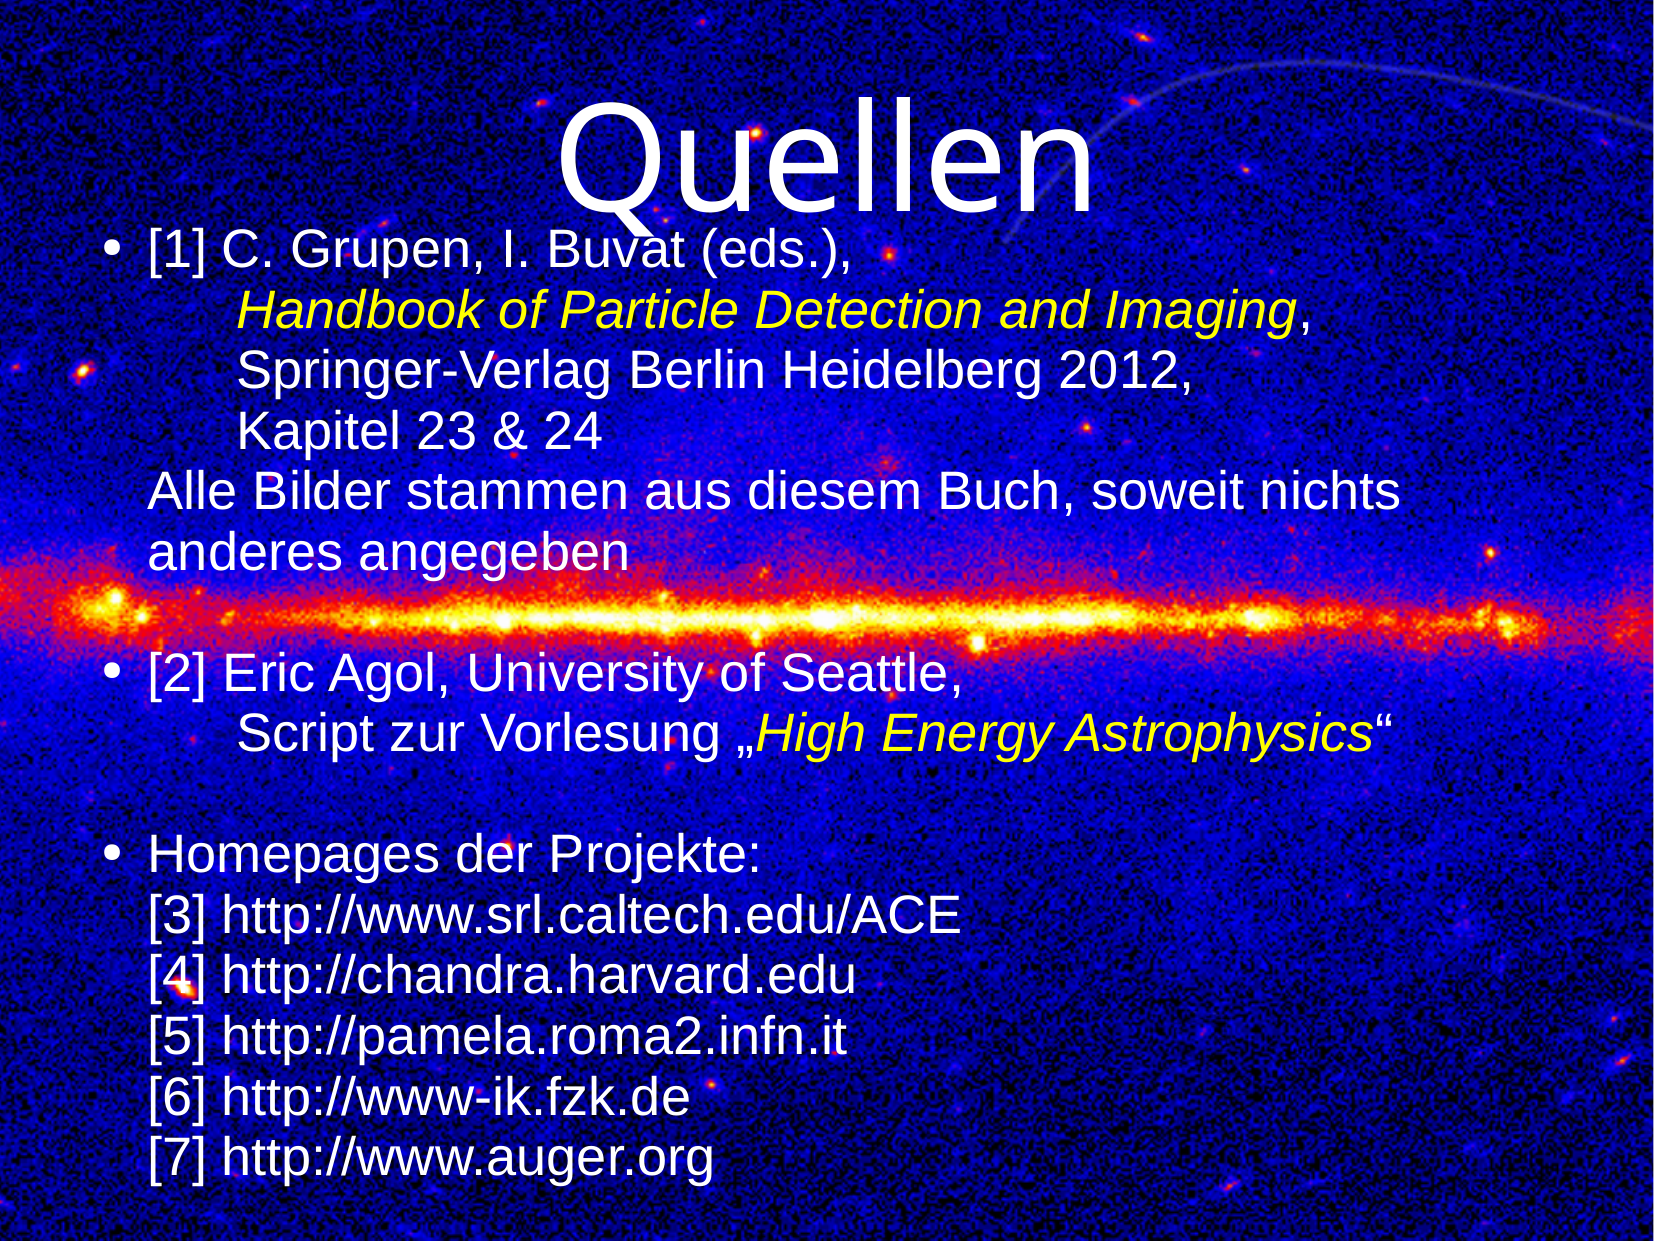

# Quellen
[1]	C. Grupen, I. Buvat (eds.),
Handbook of Particle Detection and Imaging,
Springer-Verlag Berlin Heidelberg 2012,
Kapitel 23 & 24
Alle Bilder stammen aus diesem Buch, soweit nichts anderes angegeben
[2] Eric Agol, University of Seattle,
Script zur Vorlesung „High Energy Astrophysics“
Homepages der Projekte:
[3]	http://www.srl.caltech.edu/ACE
[4]	http://chandra.harvard.edu
[5]	http://pamela.roma2.infn.it
[6]	http://www-ik.fzk.de
[7]	http://www.auger.org